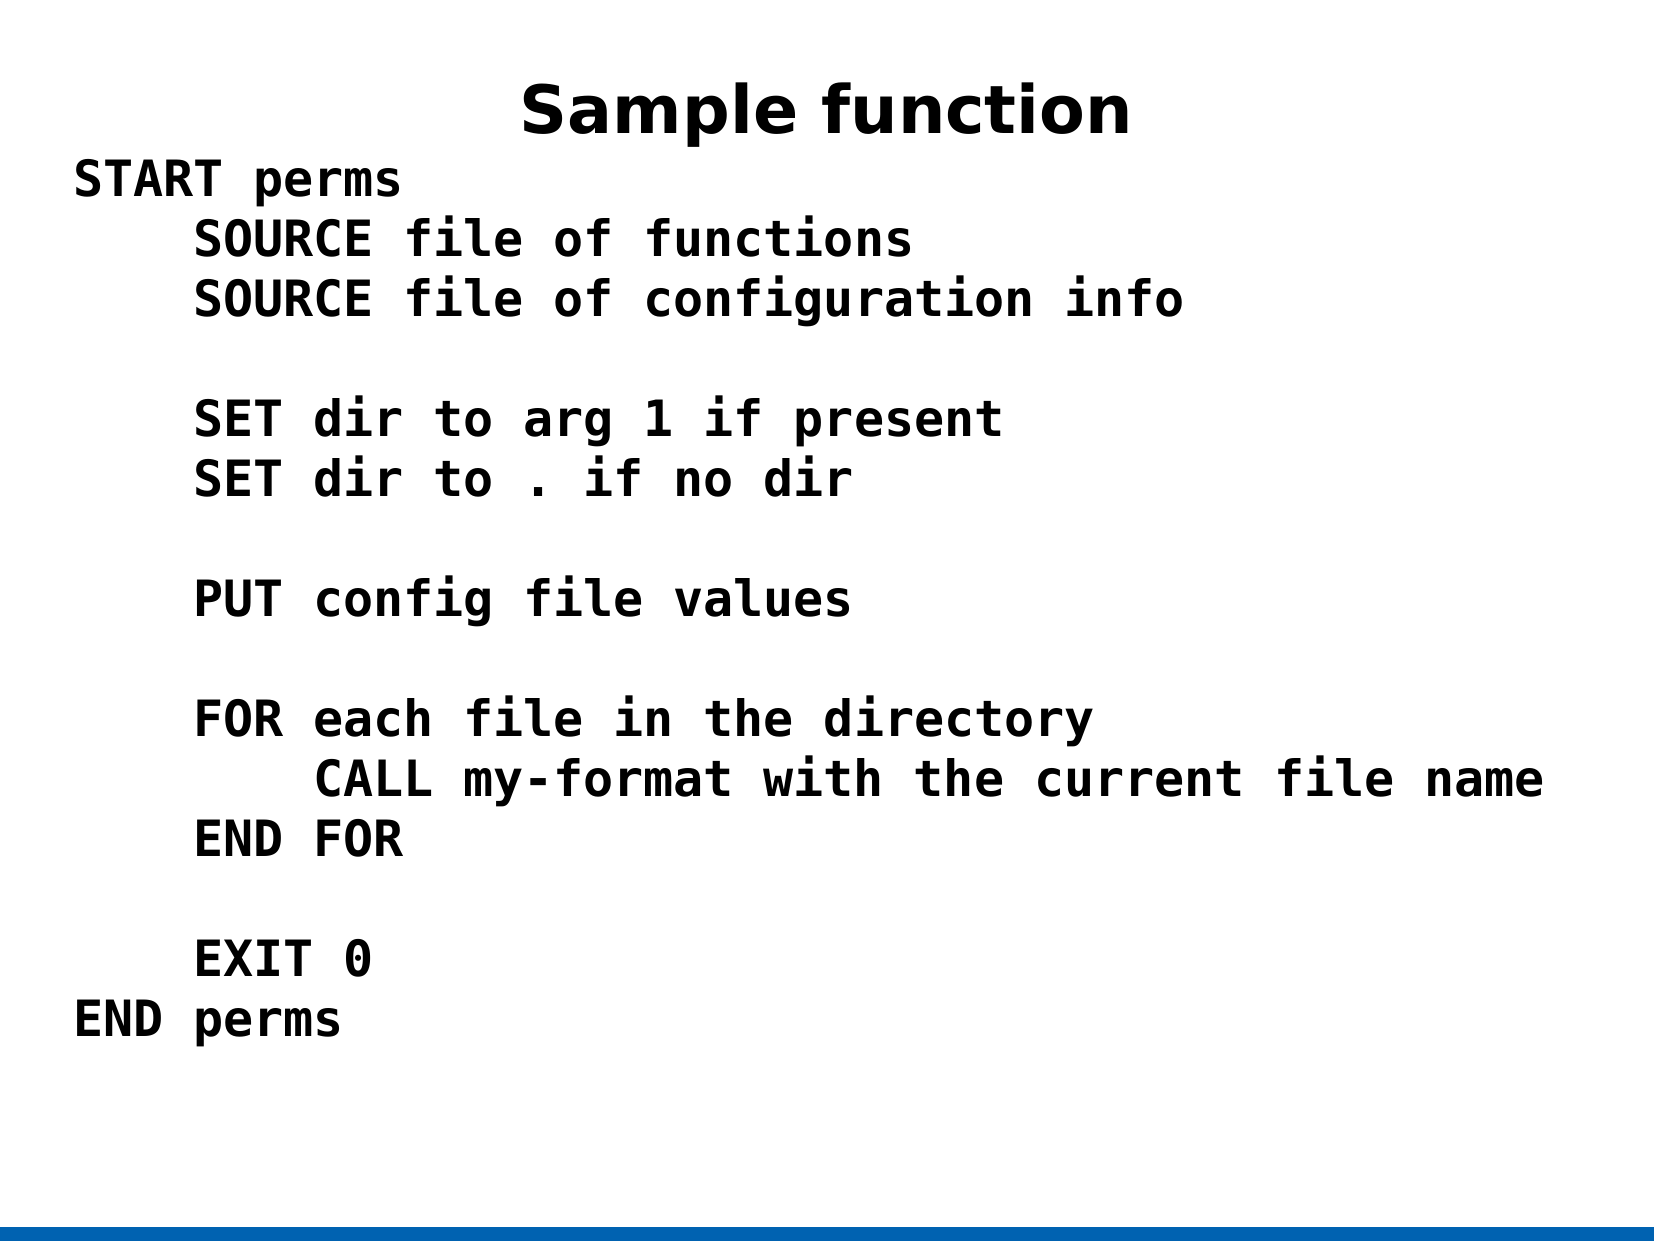

Sample function
START perms
 SOURCE file of functions
 SOURCE file of configuration info
 SET dir to arg 1 if present
 SET dir to . if no dir
 PUT config file values
 FOR each file in the directory
 CALL my-format with the current file name
 END FOR
 EXIT 0
END perms